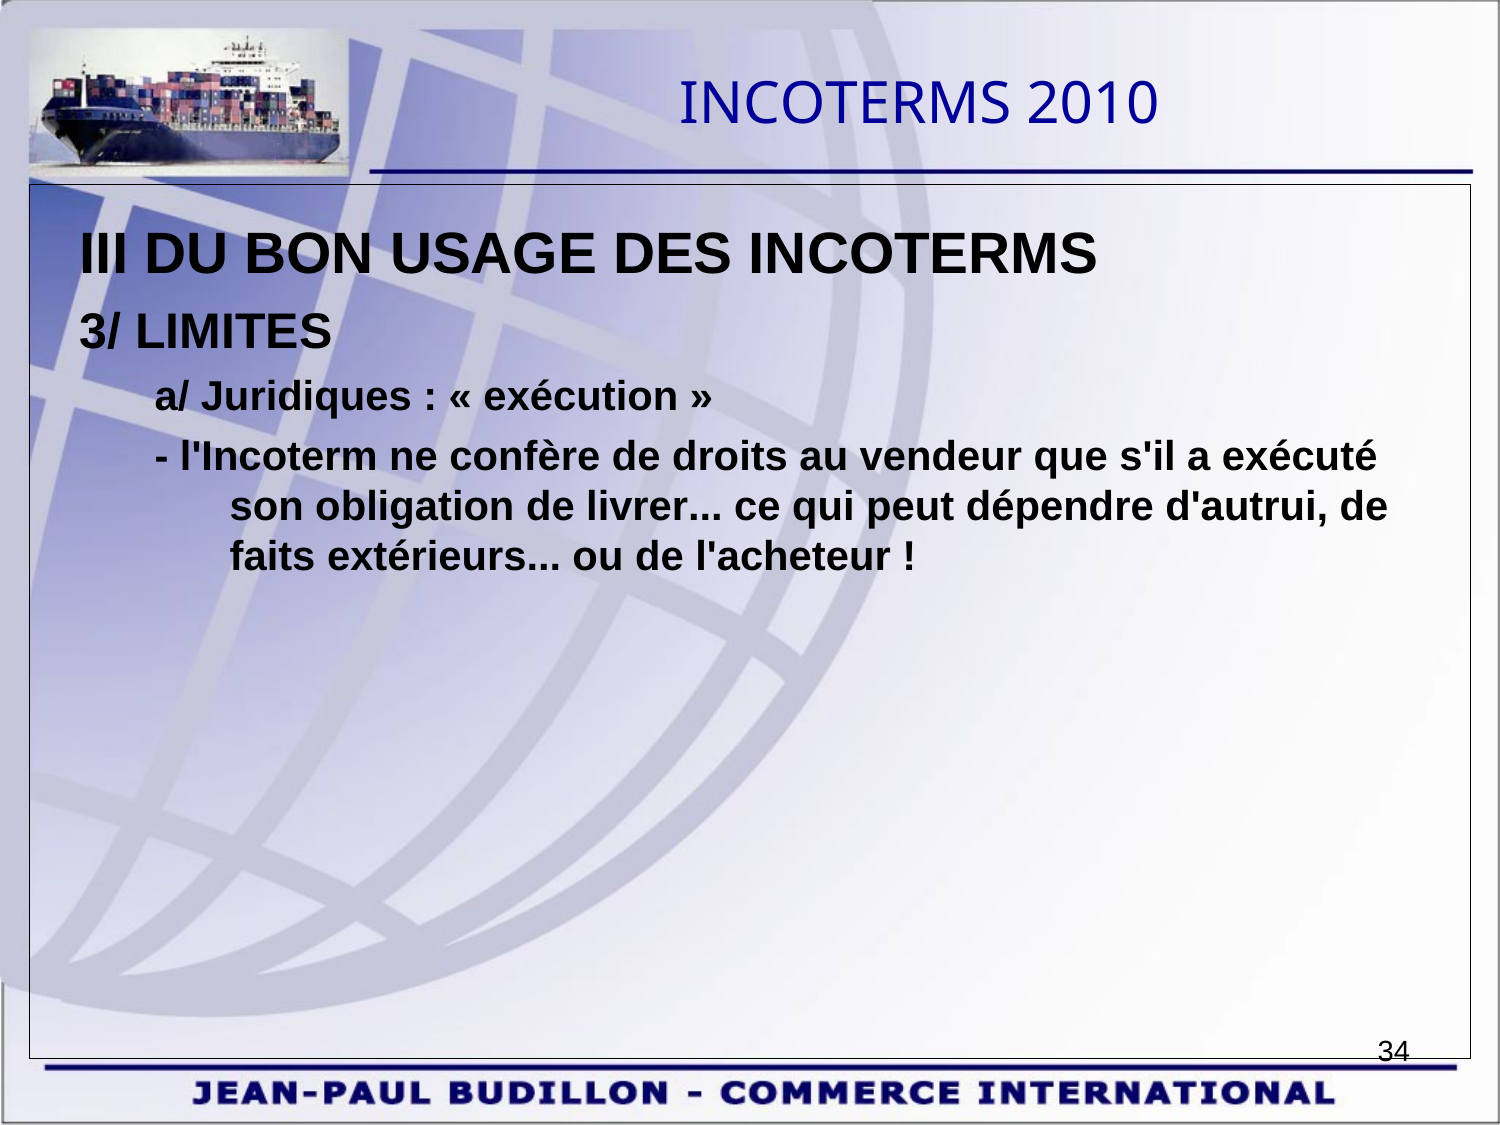

# INCOTERMS 2010
III DU BON USAGE DES INCOTERMS
3/ LIMITES
a/ Juridiques : « exécution »
- l'Incoterm ne confère de droits au vendeur que s'il a exécuté son obligation de livrer... ce qui peut dépendre d'autrui, de faits extérieurs... ou de l'acheteur !
34